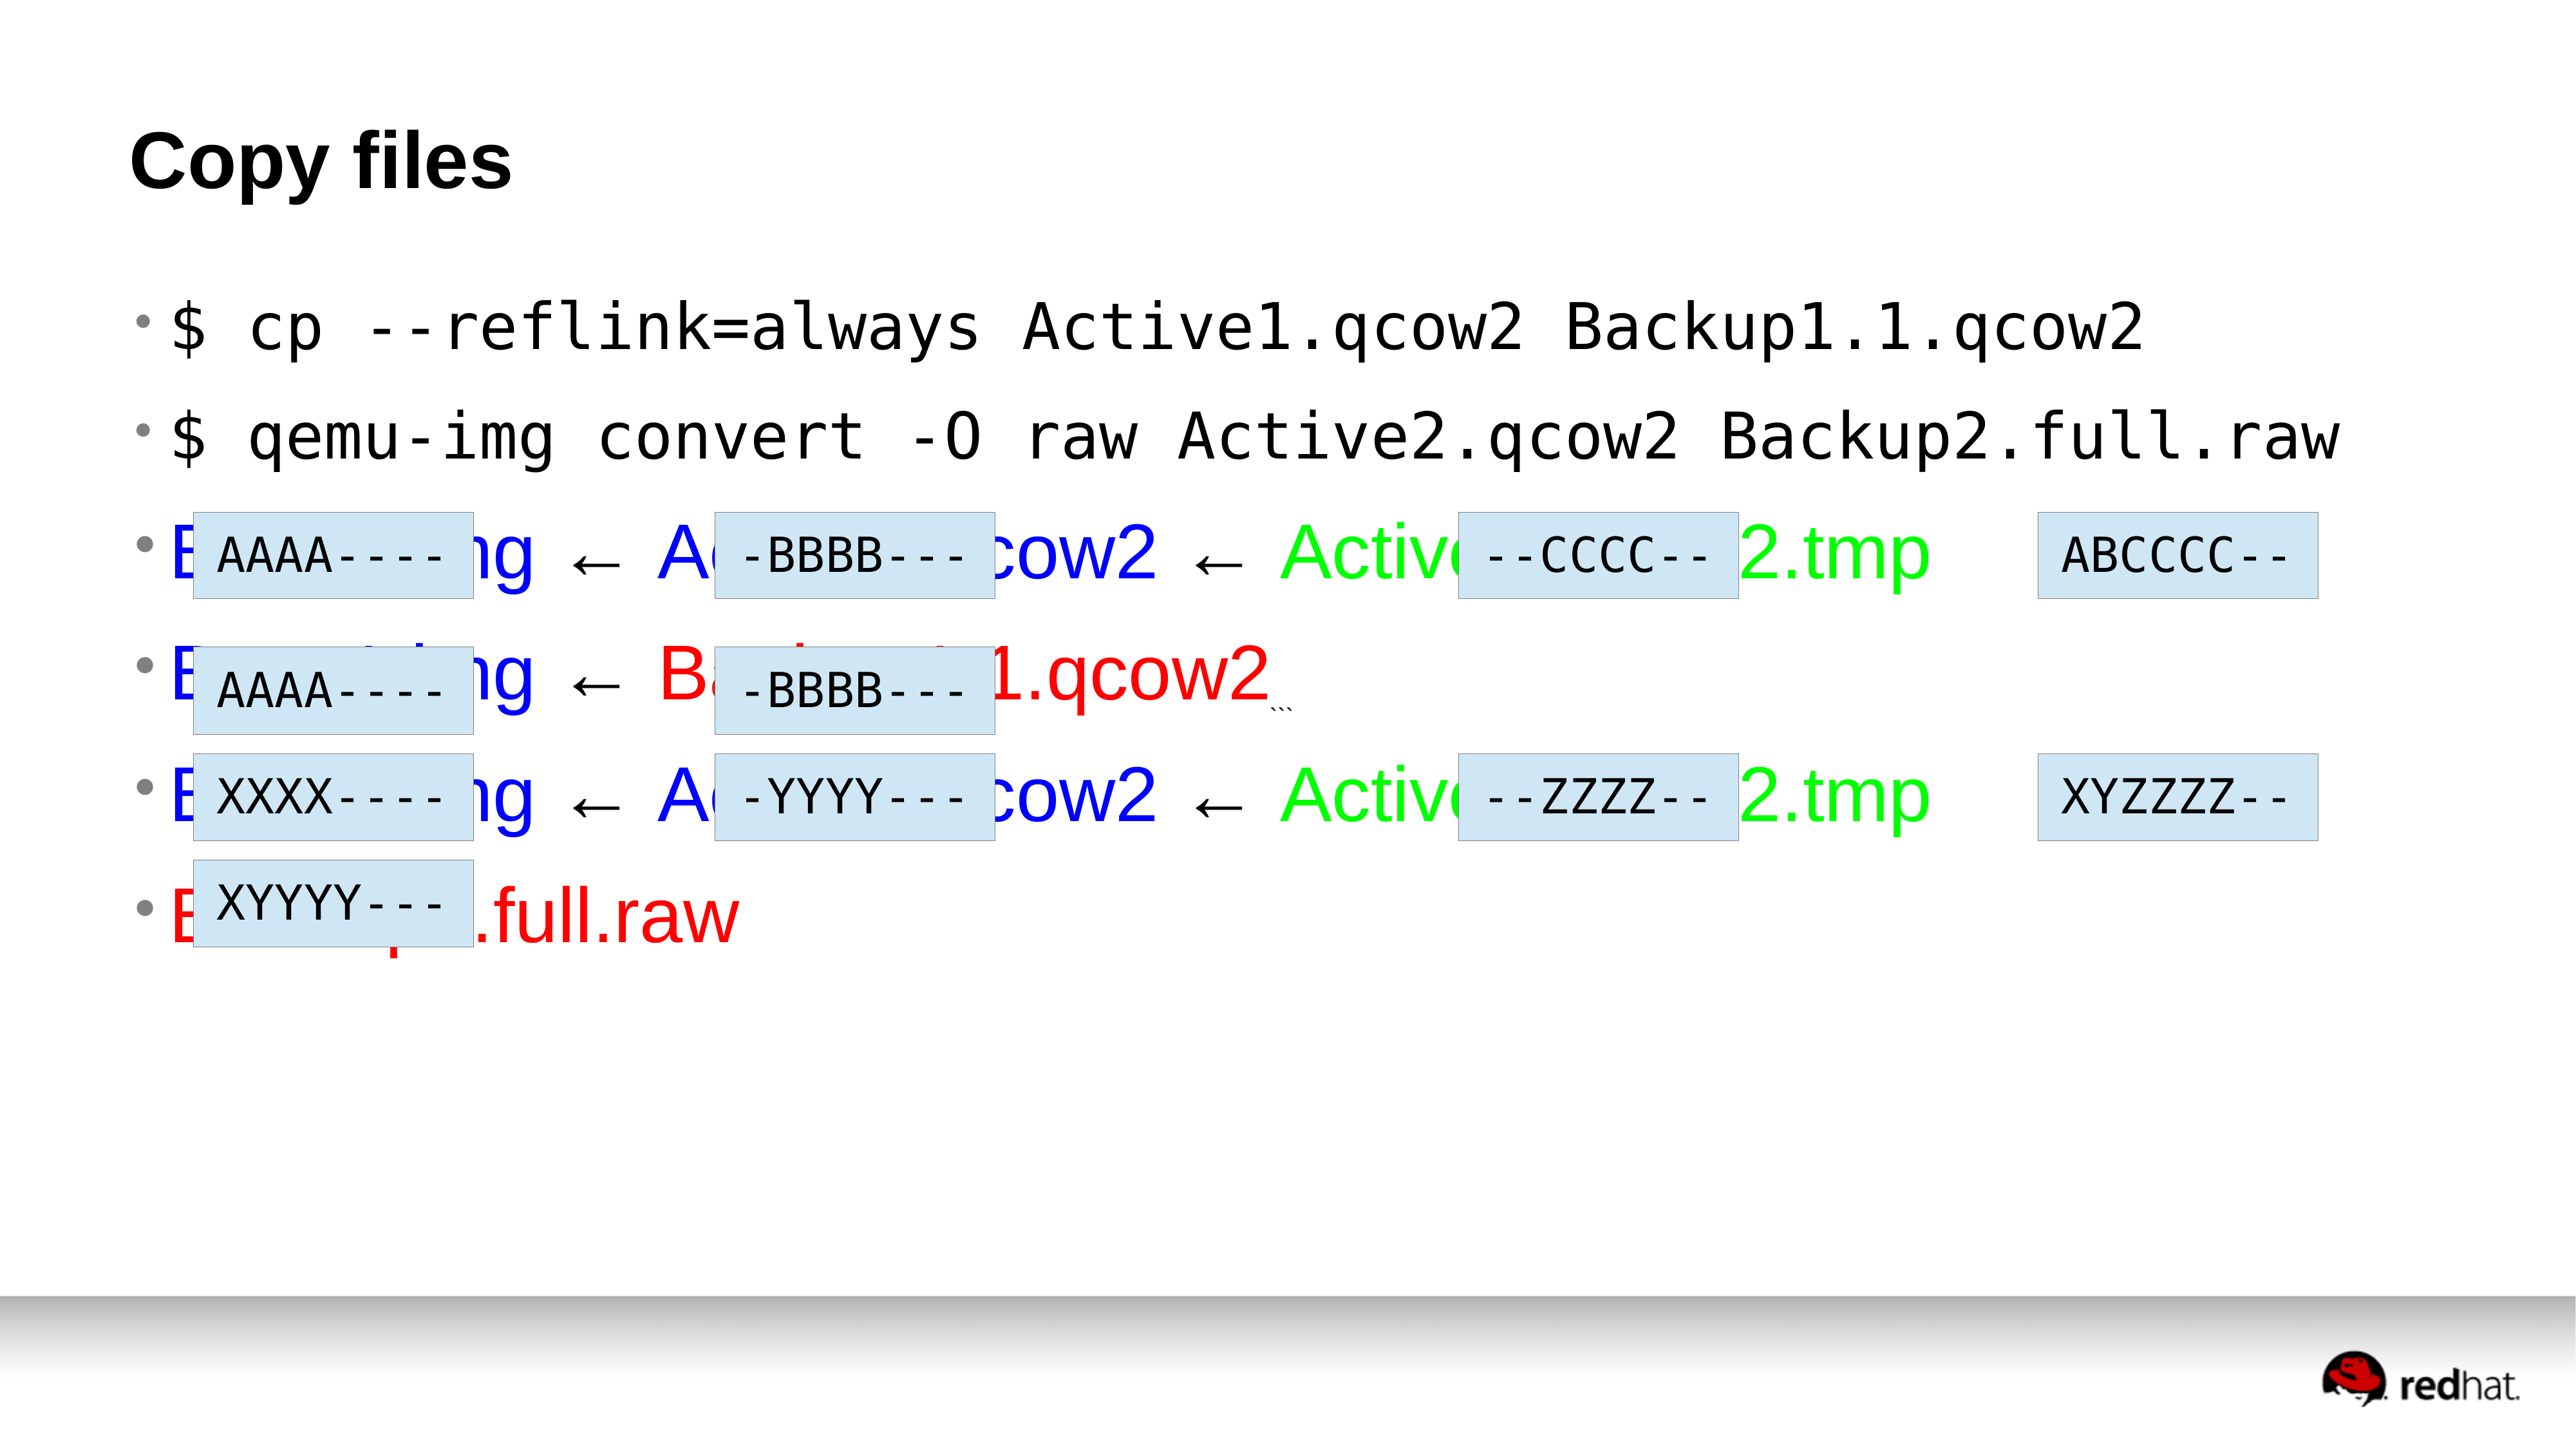

```
# Copy files
$ cp --reflink=always Active1.qcow2 Backup1.1.qcow2
$ qemu-img convert -O raw Active2.qcow2 Backup2.full.raw
Base1.img ← Active1.qcow2 ← Active1.qcow2.tmp
Base1.img ← Backup1.1.qcow2
Base2.img ← Active2.qcow2 ← Active2.qcow2.tmp
Backup2.full.raw
AAAA----
--------
ABBBB---
--------
--------
XYYYY---
--------
-BBBB---
--CCCC--
ABCCCC--
AAAA----
-BBBB---
XXXX----
-YYYY---
--ZZZZ--
XYZZZZ--
XYYYY---